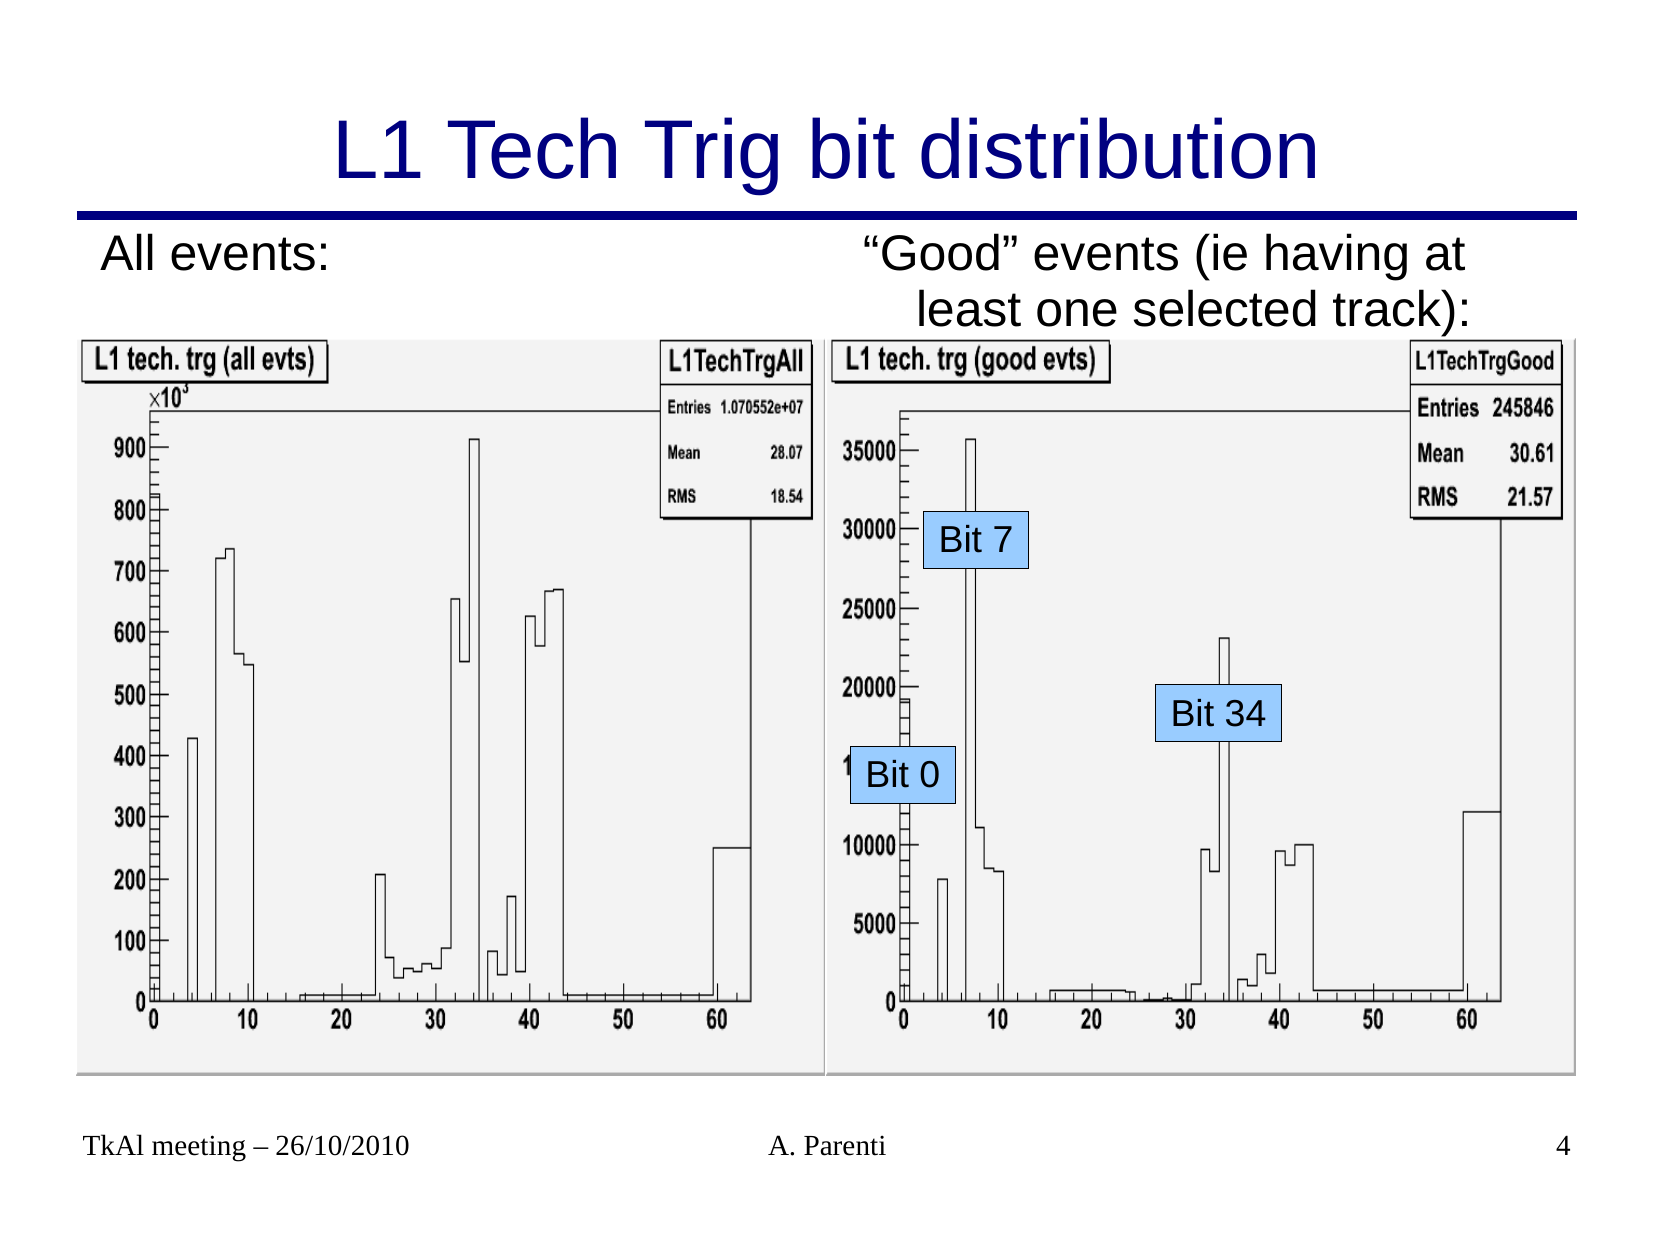

# L1 Tech Trig bit distribution
All events:
“Good” events (ie having at least one selected track):
Bit 7
Bit 34
Bit 0
4